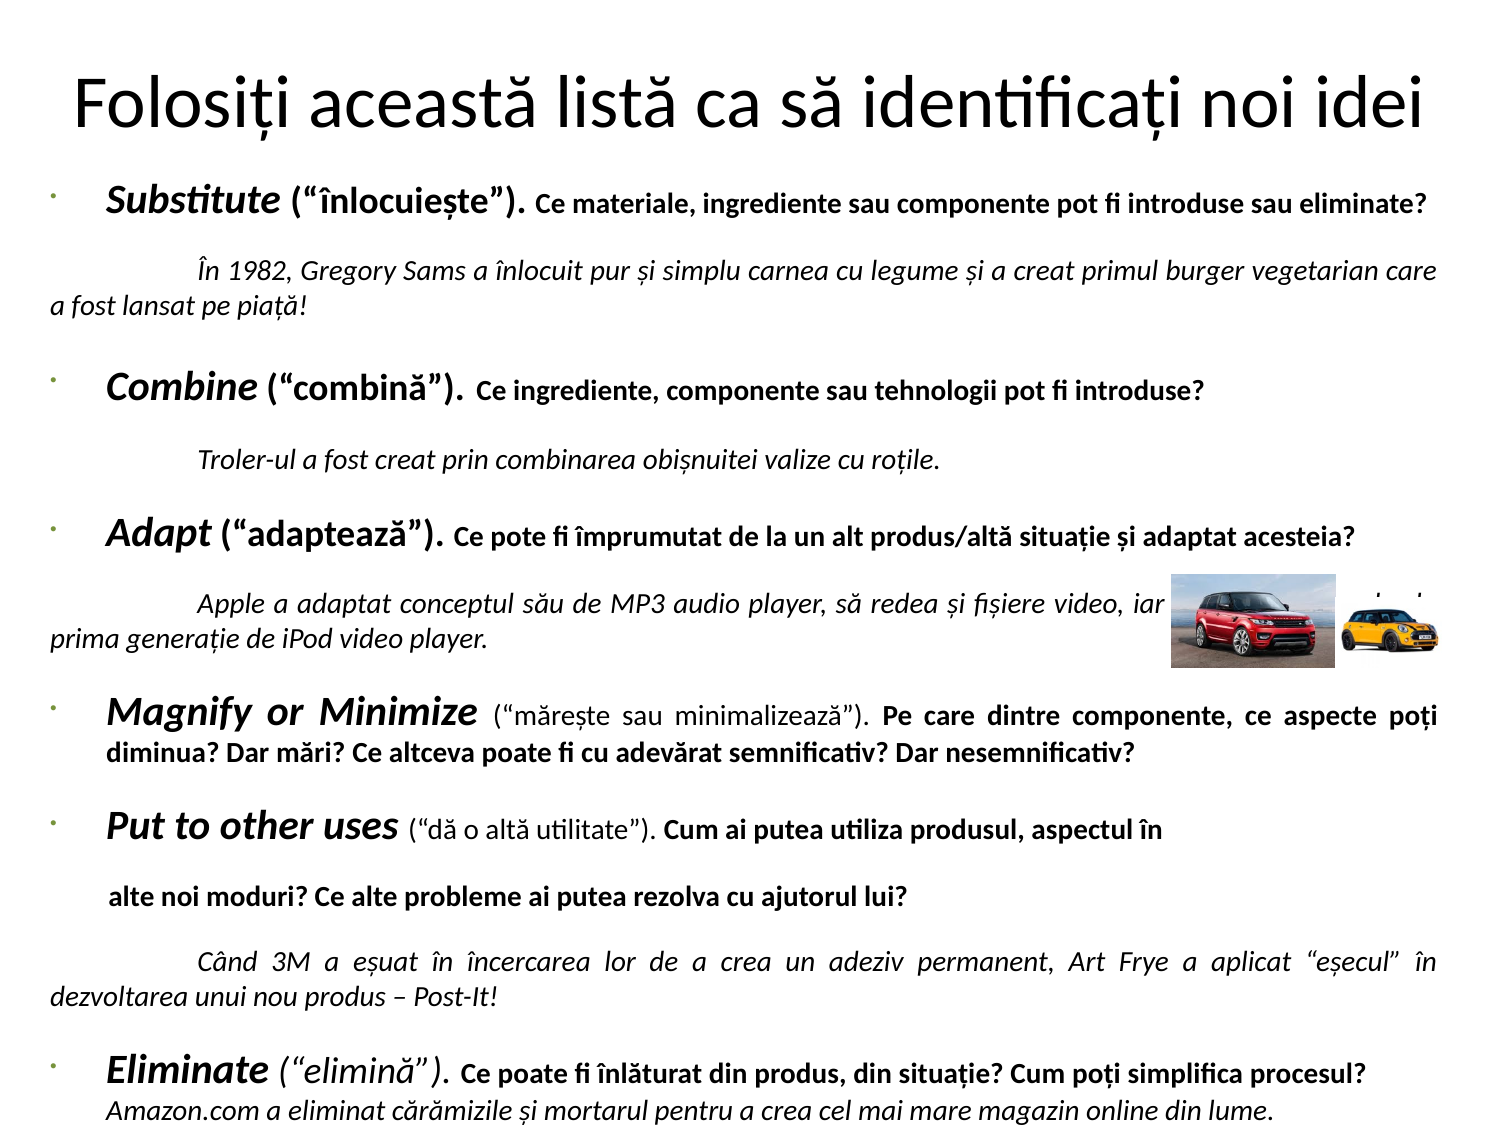

# Folosiţi această listă ca să identificaţi noi idei
Substitute (“înlocuieşte”). Ce materiale, ingrediente sau componente pot fi introduse sau eliminate?
		În 1982, Gregory Sams a înlocuit pur şi simplu carnea cu legume şi a creat primul burger vegetarian care a fost lansat pe piaţă!
Combine (“combină”). Ce ingrediente, componente sau tehnologii pot fi introduse?
		Troler-ul a fost creat prin combinarea obişnuitei valize cu roţile.
Adapt (“adaptează”). Ce pote fi împrumutat de la un alt produs/altă situaţie şi adaptat acesteia?
		Apple a adaptat conceptul său de MP3 audio player, să redea şi fişiere video, iar acest fapt a condus la prima generaţie de iPod video player.
Magnify or Minimize (“măreşte sau minimalizează”). Pe care dintre componente, ce aspecte poţi diminua? Dar mări? Ce altceva poate fi cu adevărat semnificativ? Dar nesemnificativ?
Put to other uses (“dă o altă utilitate”). Cum ai putea utiliza produsul, aspectul în
 alte noi moduri? Ce alte probleme ai putea rezolva cu ajutorul lui?
		Când 3M a eşuat în încercarea lor de a crea un adeziv permanent, Art Frye a aplicat “eşecul” în dezvoltarea unui nou produs – Post-It!
Eliminate (“elimină”). Ce poate fi înlăturat din produs, din situaţie? Cum poţi simplifica procesul? 	Amazon.com a eliminat cărămizile şi mortarul pentru a crea cel mai mare magazin online din lume.
Reverse or Rearrange (“inversează sau rearanjează”).
	Ce-ar fi dacă ai asambla lucrurile într-o cu totul altă ordine?